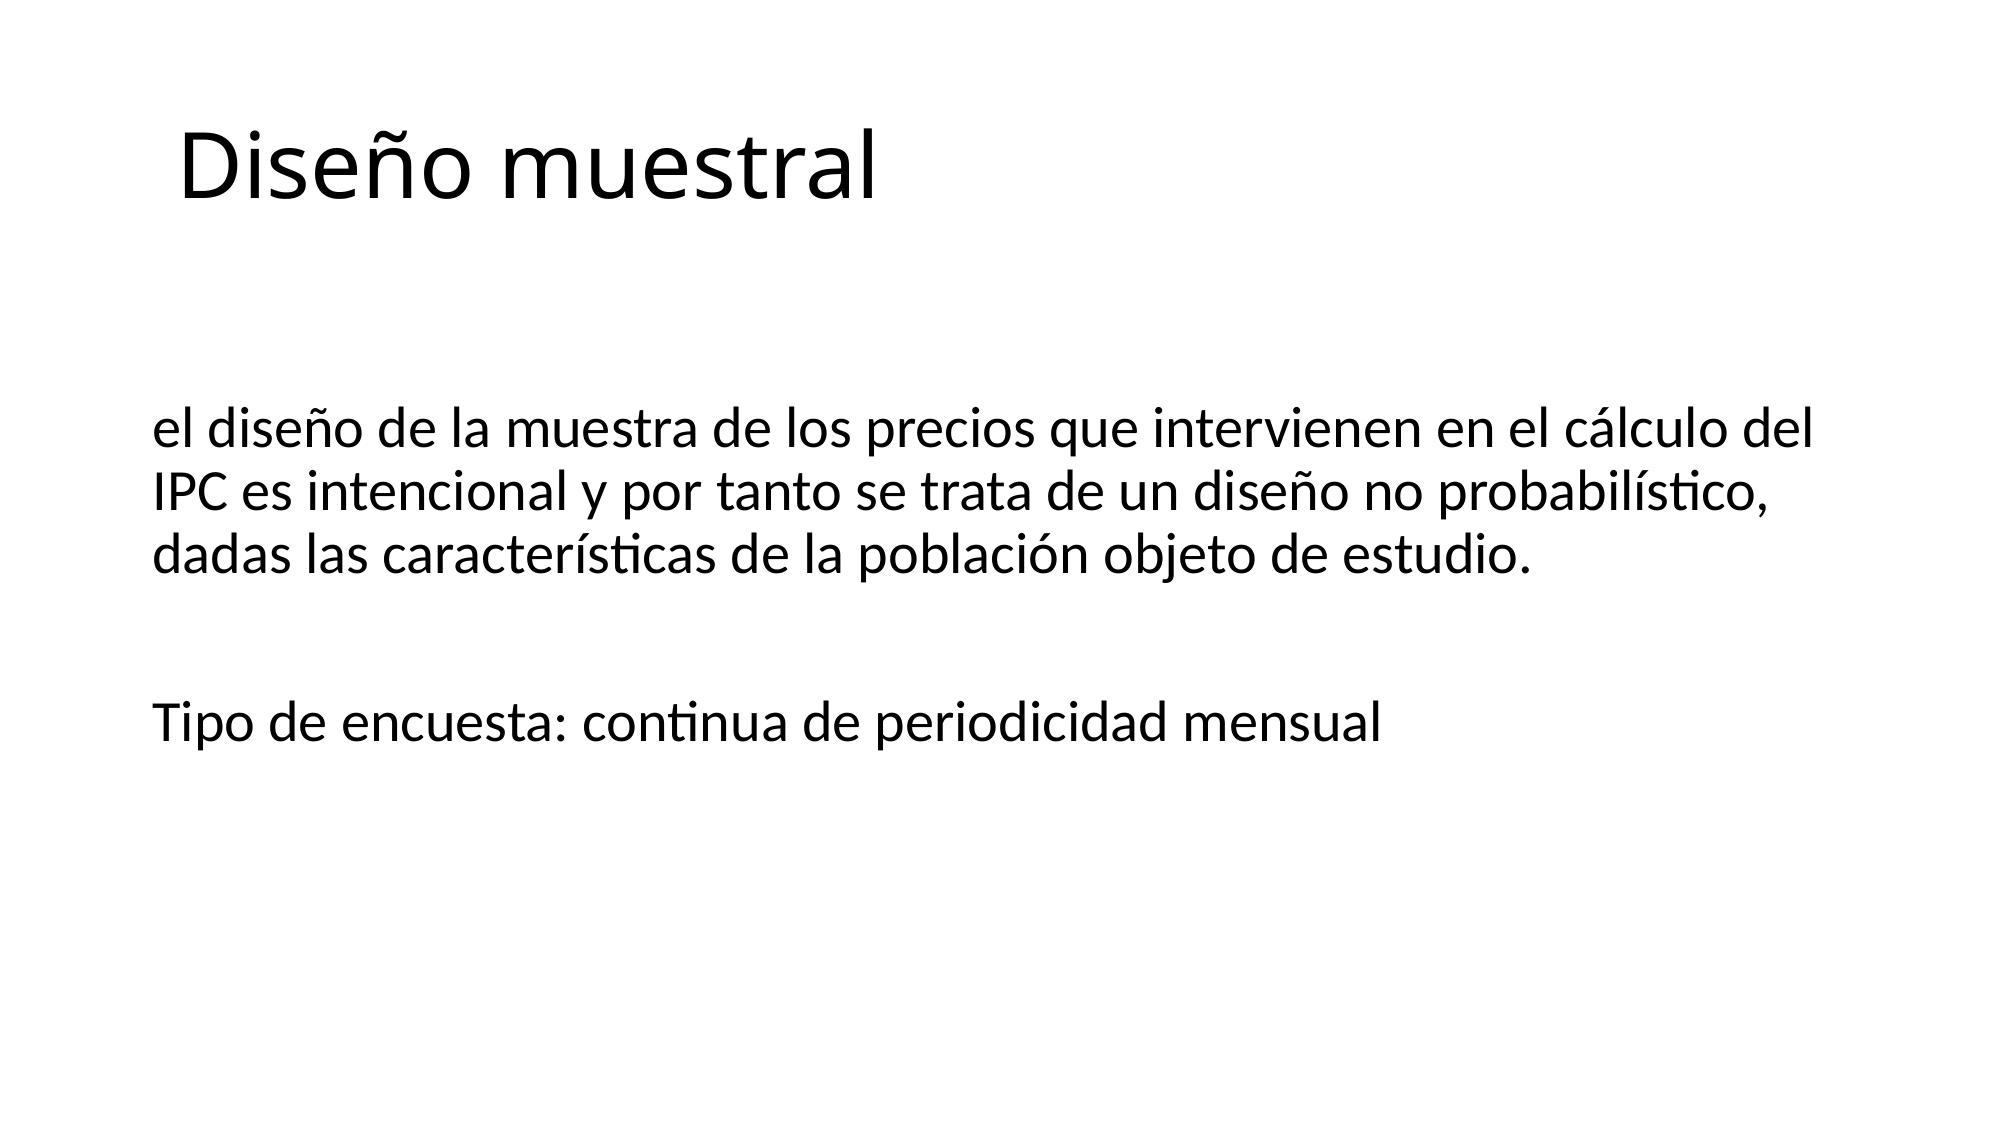

# Diseño muestral
el diseño de la muestra de los precios que intervienen en el cálculo del IPC es intencional y por tanto se trata de un diseño no probabilístico, dadas las características de la población objeto de estudio.
Tipo de encuesta: continua de periodicidad mensual